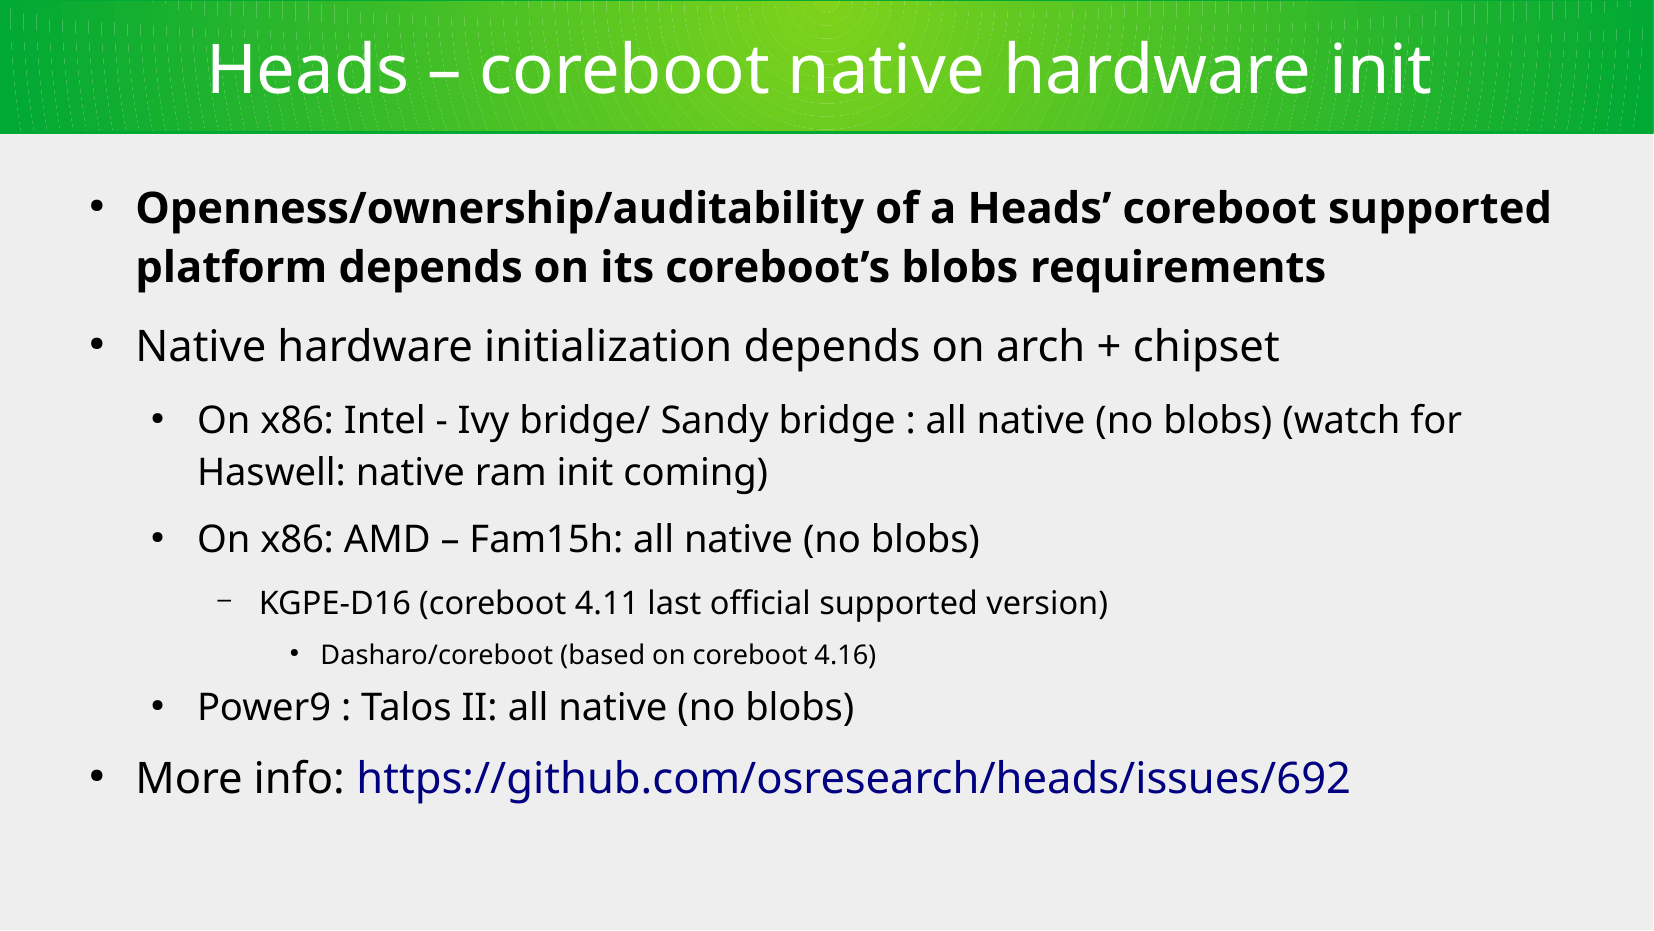

# Heads – coreboot native hardware init
Openness/ownership/auditability of a Heads’ coreboot supported platform depends on its coreboot’s blobs requirements
Native hardware initialization depends on arch + chipset
On x86: Intel - Ivy bridge/ Sandy bridge : all native (no blobs) (watch for Haswell: native ram init coming)
On x86: AMD – Fam15h: all native (no blobs)
KGPE-D16 (coreboot 4.11 last official supported version)
Dasharo/coreboot (based on coreboot 4.16)
Power9 : Talos II: all native (no blobs)
More info: https://github.com/osresearch/heads/issues/692